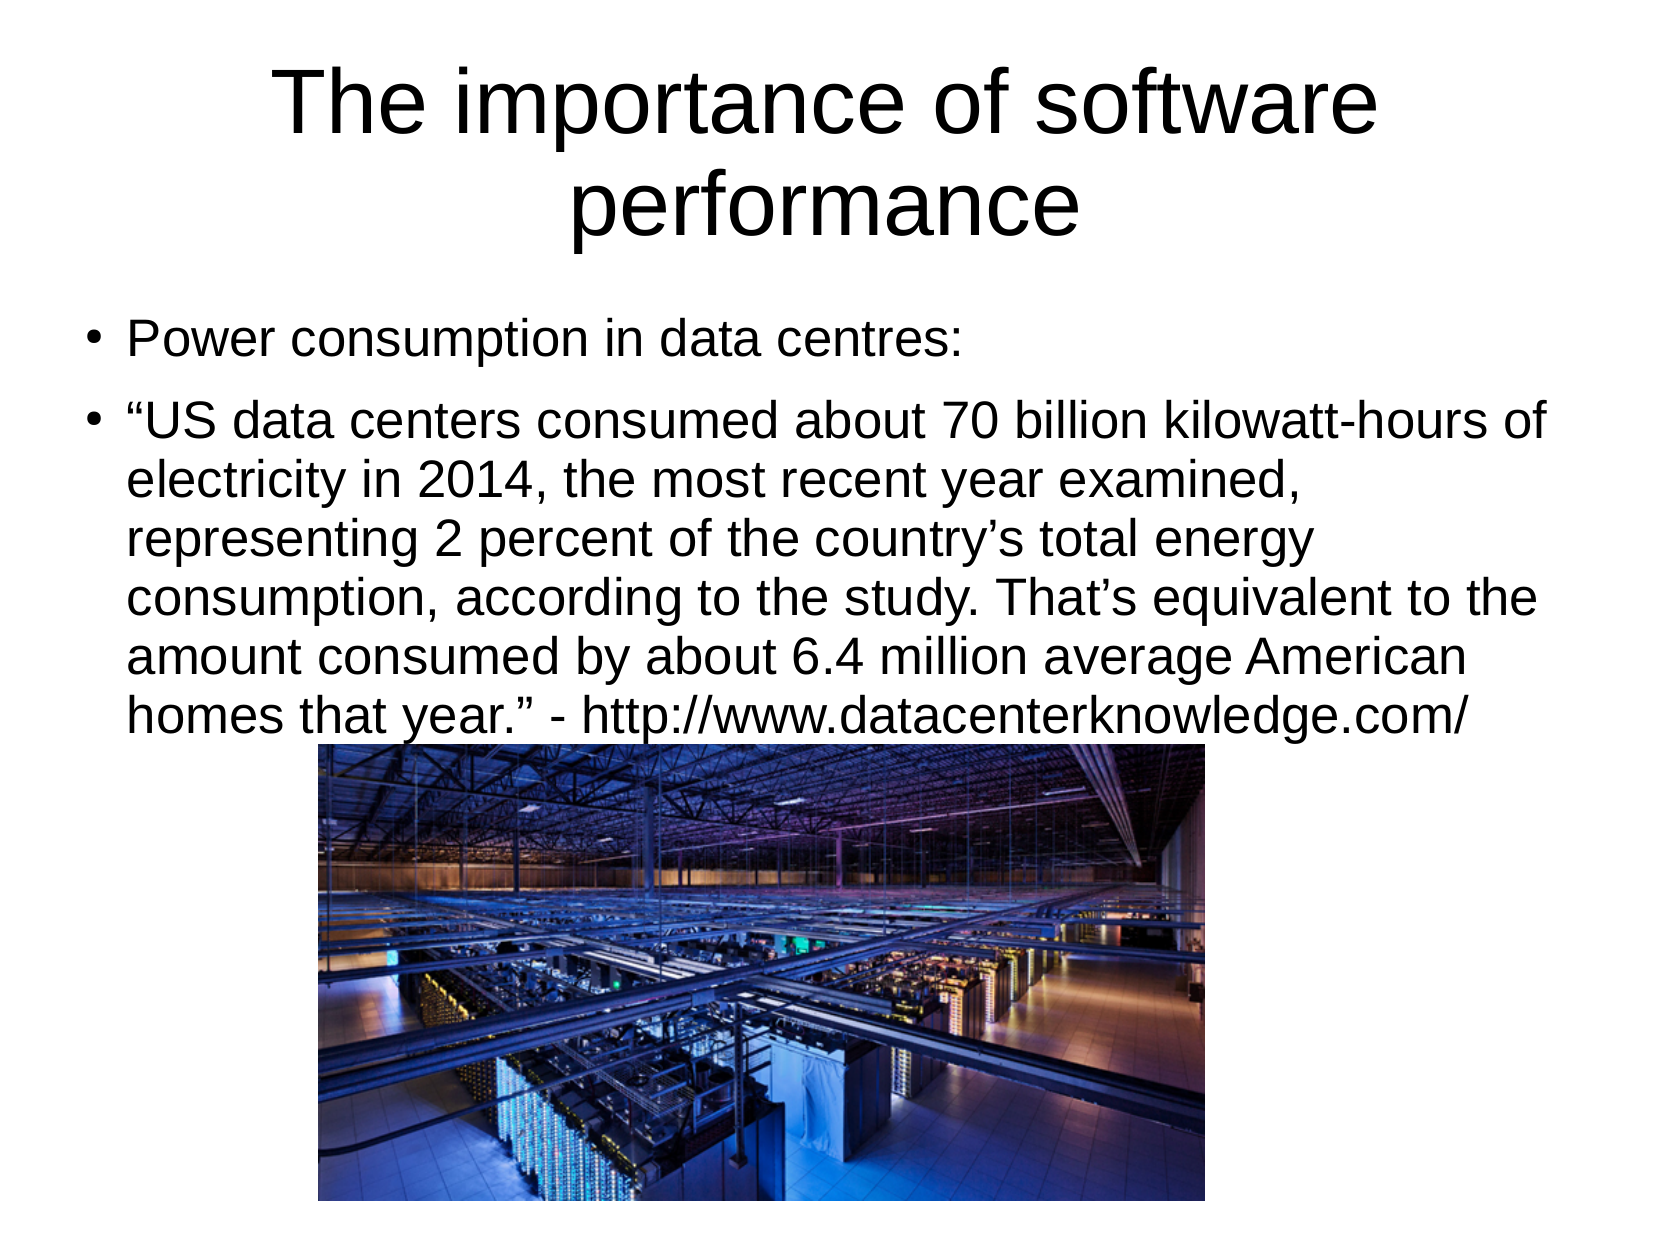

# The importance of software performance
Power consumption in data centres:
“US data centers consumed about 70 billion kilowatt-hours of electricity in 2014, the most recent year examined, representing 2 percent of the country’s total energy consumption, according to the study. That’s equivalent to the amount consumed by about 6.4 million average American homes that year.” - http://www.datacenterknowledge.com/